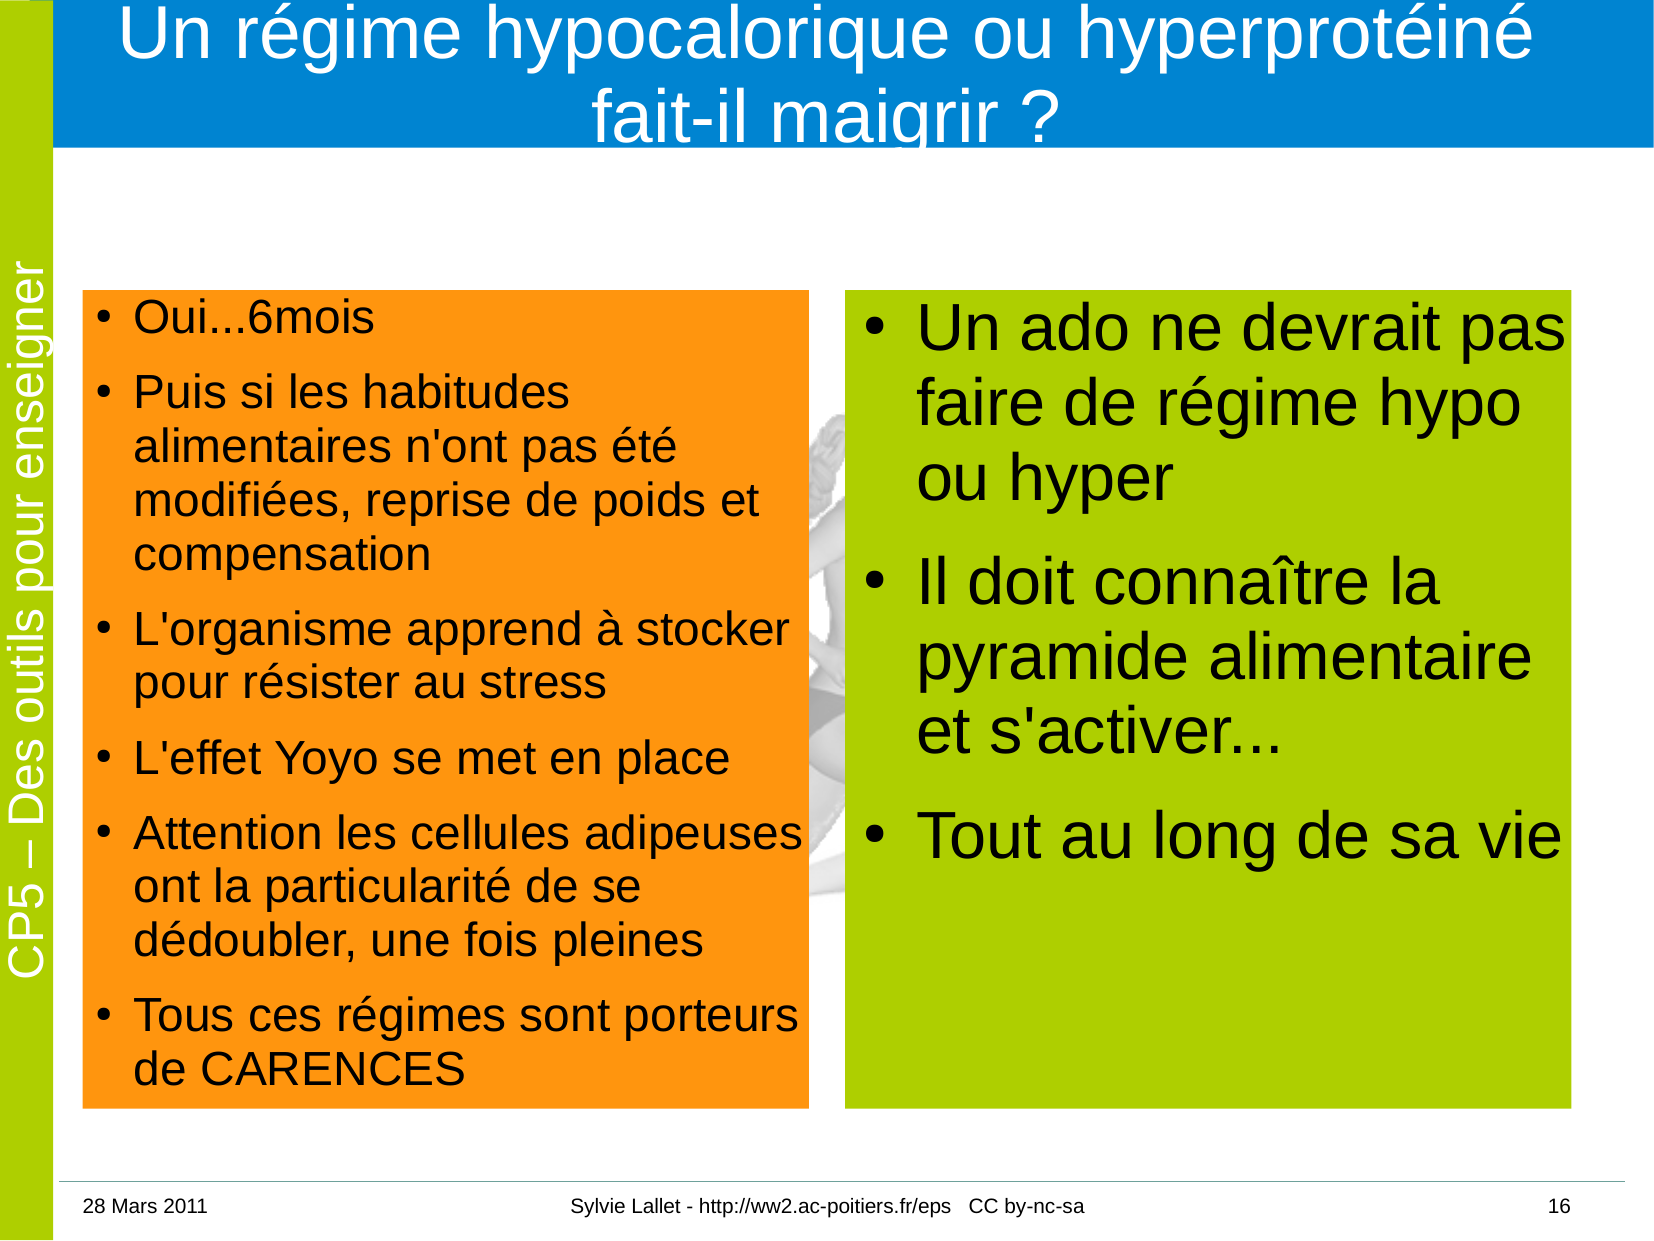

# Un régime hypocalorique ou hyperprotéiné fait-il maigrir ?
Oui...6mois
Puis si les habitudes alimentaires n'ont pas été modifiées, reprise de poids et compensation
L'organisme apprend à stocker pour résister au stress
L'effet Yoyo se met en place
Attention les cellules adipeuses ont la particularité de se dédoubler, une fois pleines
Tous ces régimes sont porteurs de CARENCES
Un ado ne devrait pas faire de régime hypo ou hyper
Il doit connaître la pyramide alimentaire et s'activer...
Tout au long de sa vie
28 Mars 2011
Sylvie Lallet - http://ww2.ac-poitiers.fr/eps CC by-nc-sa
16